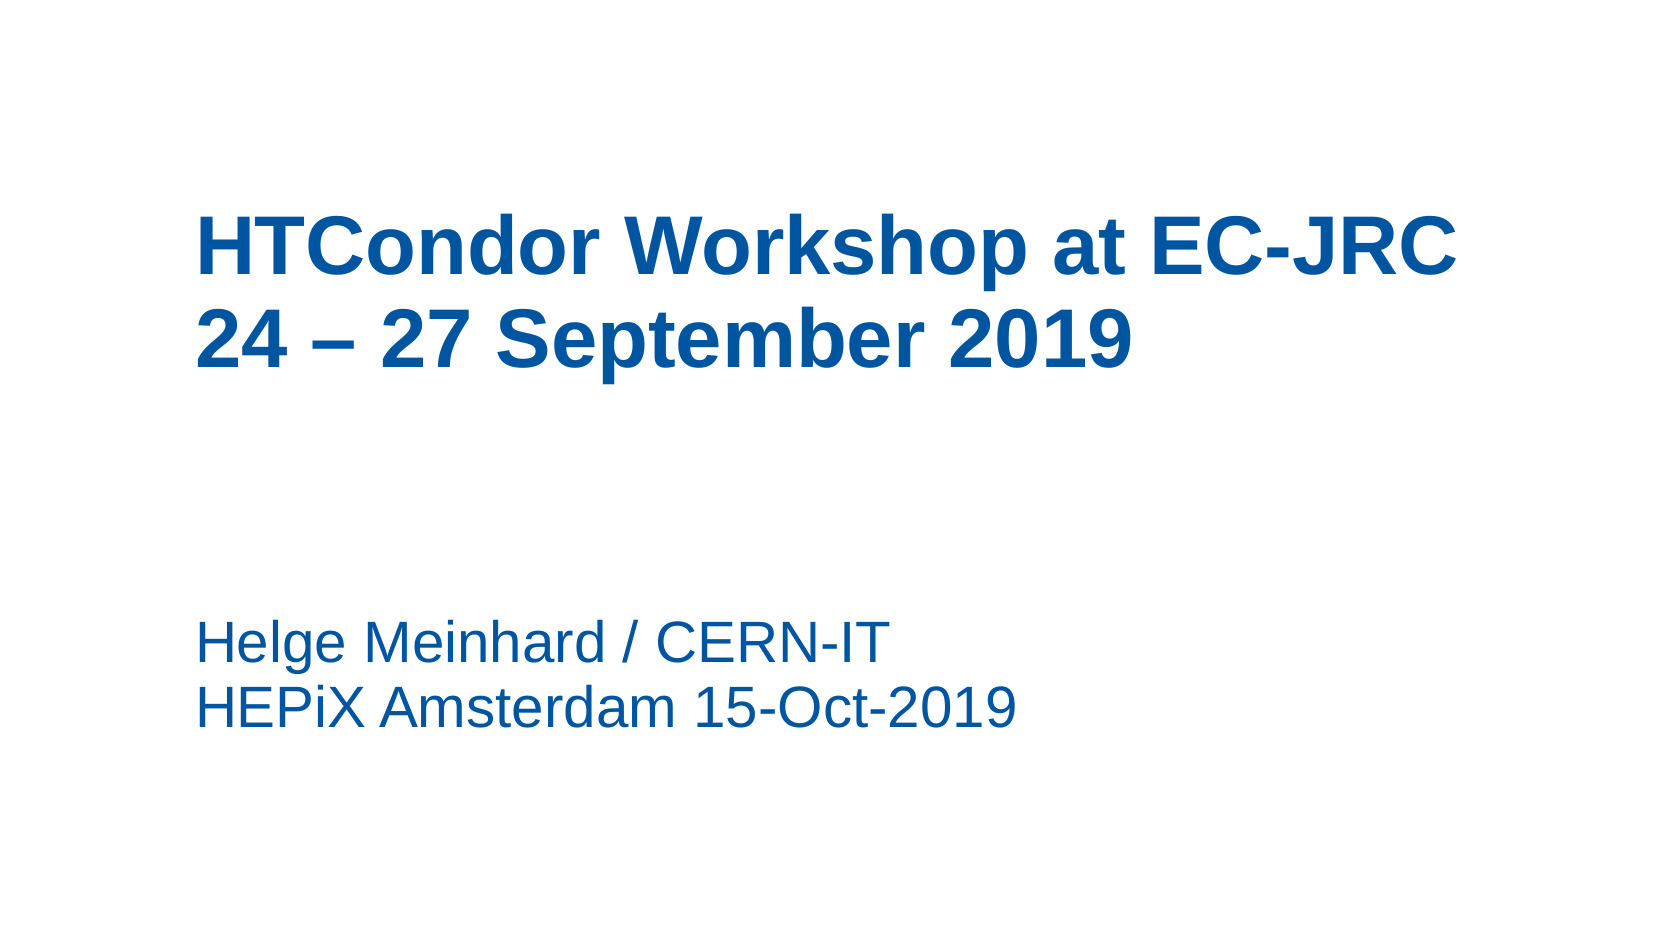

# HTCondor Workshop at EC-JRC
24 – 27 September 2019
Helge Meinhard / CERN-IT
HEPiX Amsterdam 15-Oct-2019